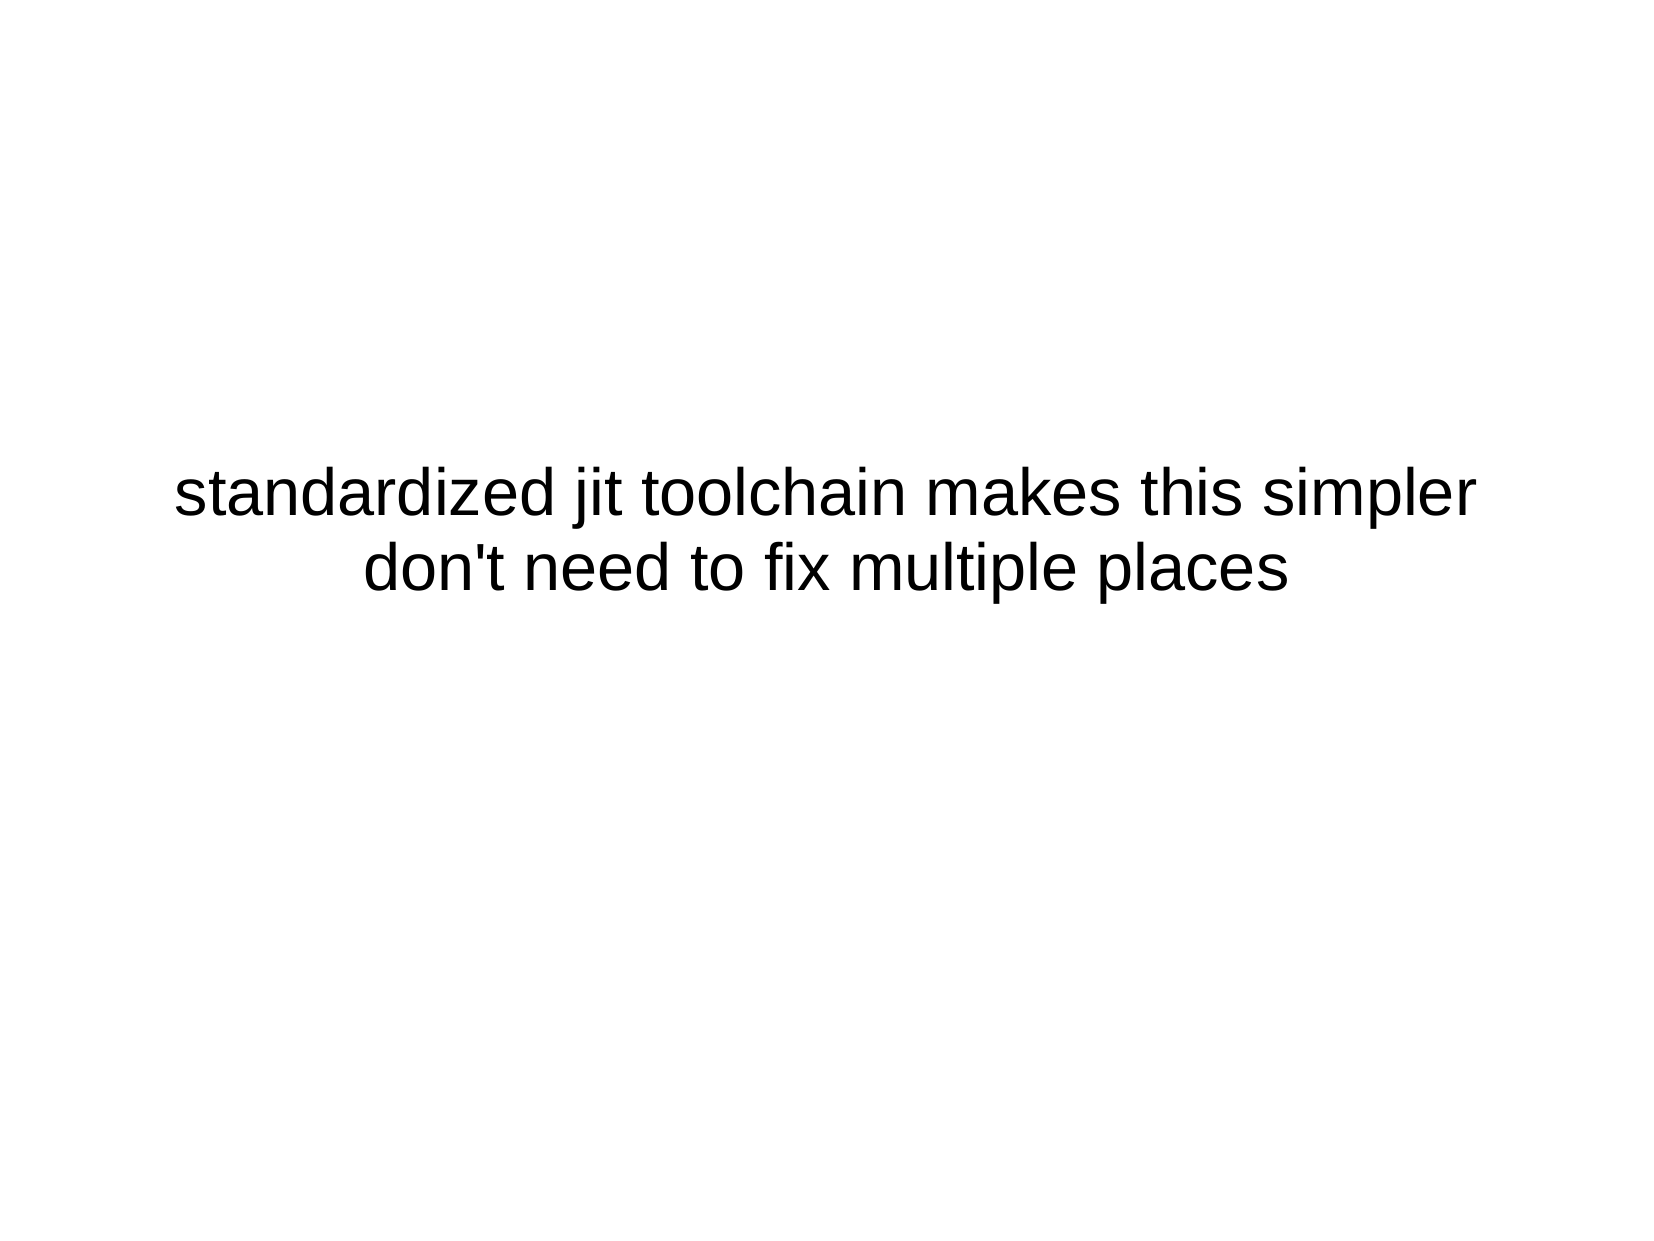

# standardized jit toolchain makes this simpler
don't need to fix multiple places